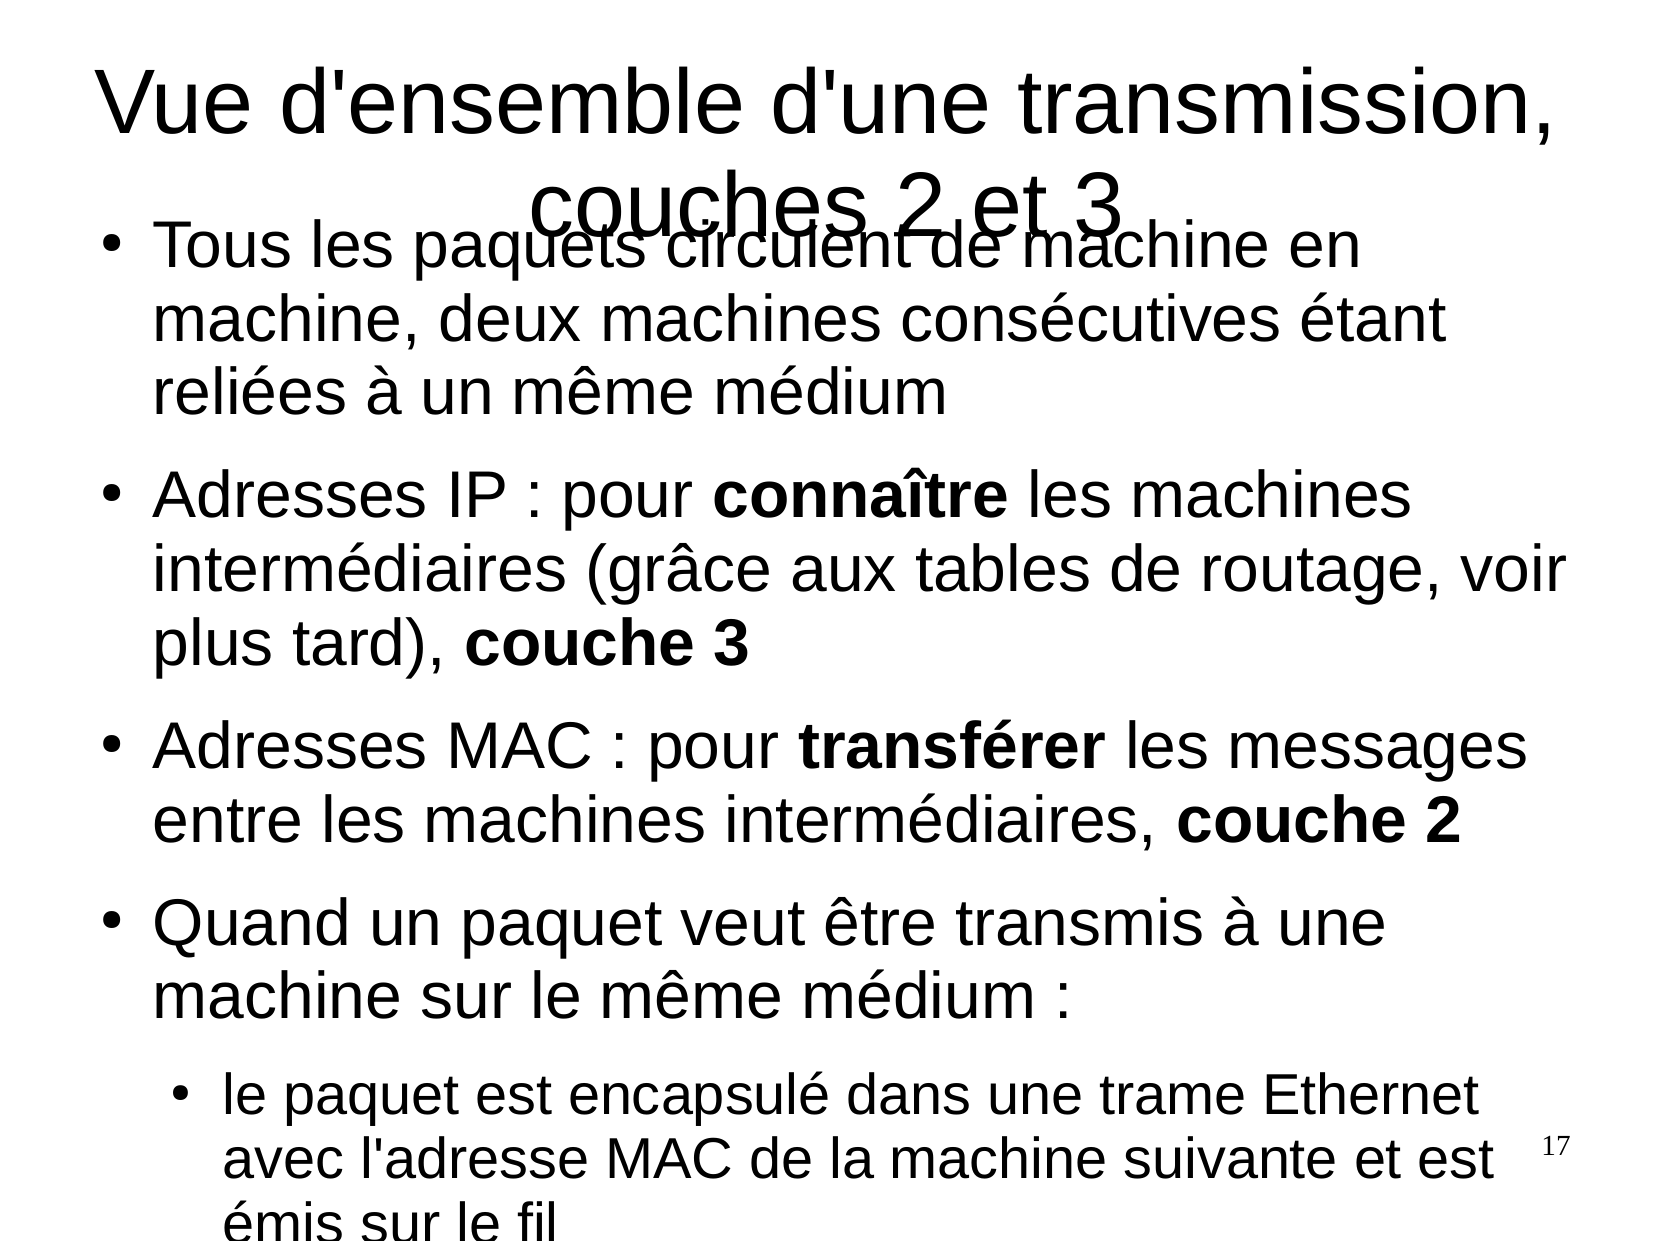

# Vue d'ensemble d'une transmission, couches 2 et 3
Tous les paquets circulent de machine en machine, deux machines consécutives étant reliées à un même médium
Adresses IP : pour connaître les machines intermédiaires (grâce aux tables de routage, voir plus tard), couche 3
Adresses MAC : pour transférer les messages entre les machines intermédiaires, couche 2
Quand un paquet veut être transmis à une machine sur le même médium :
le paquet est encapsulé dans une trame Ethernet avec l'adresse MAC de la machine suivante et est émis sur le fil
17